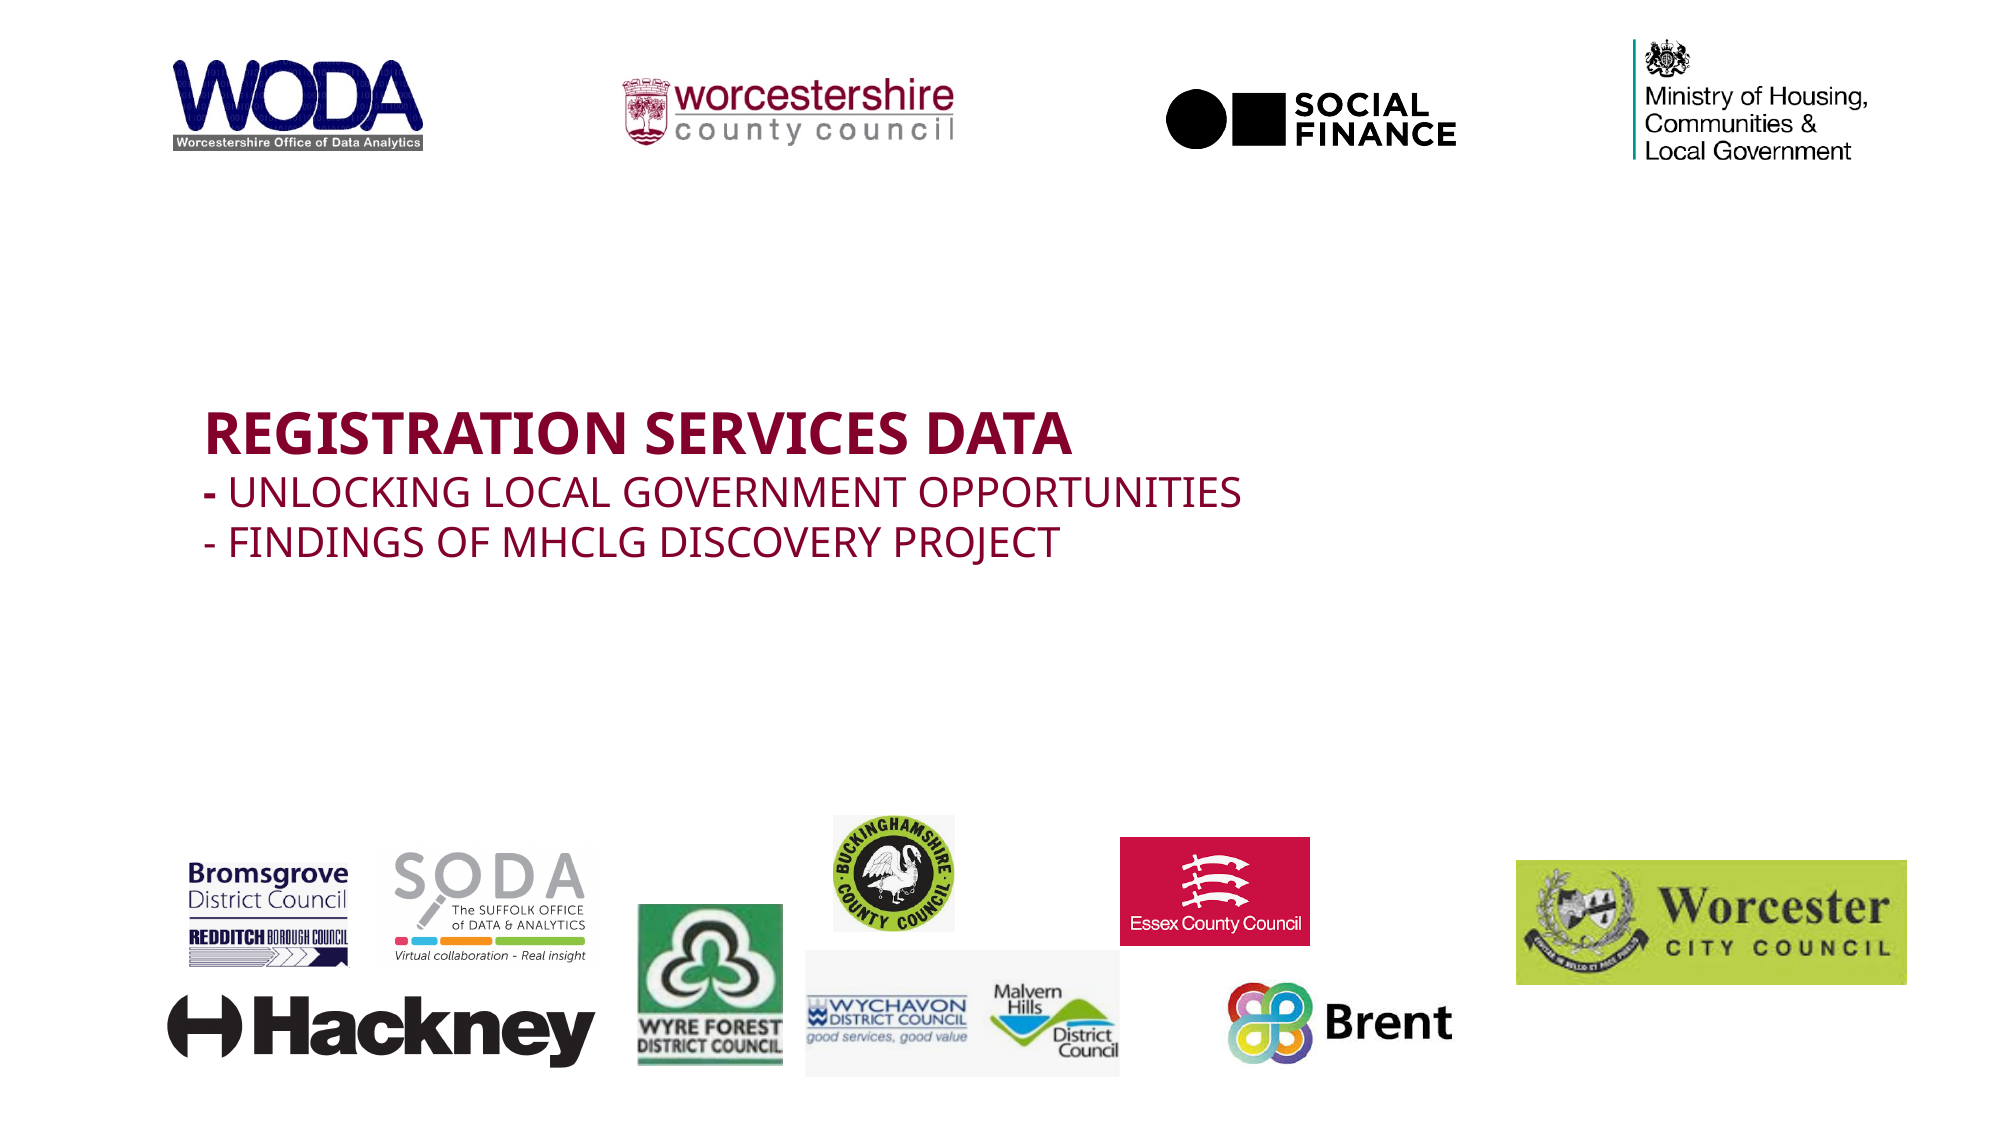

# REGISTRATION SERVICES DATA - UNLOCKING LOCAL GOVERNMENT OPPORTUNITIES - FINDINGS OF MHCLG DISCOVERY PROJECT